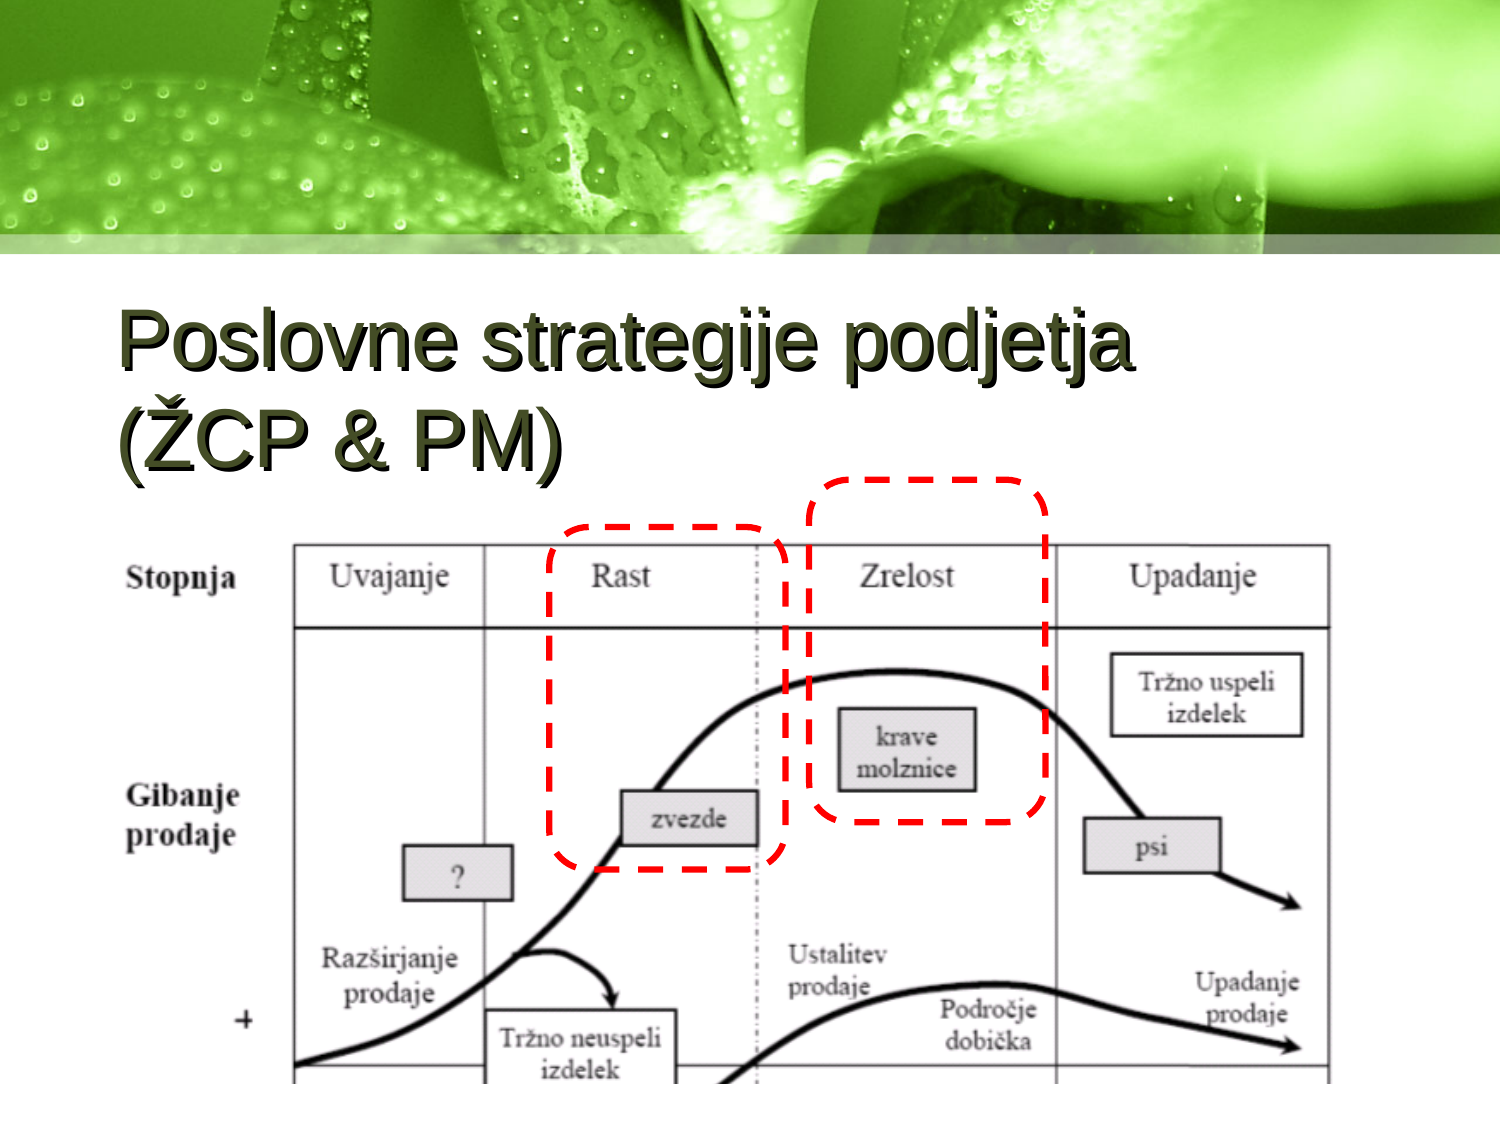

# Poslovne strategije podjetja (ŽCP & PM)